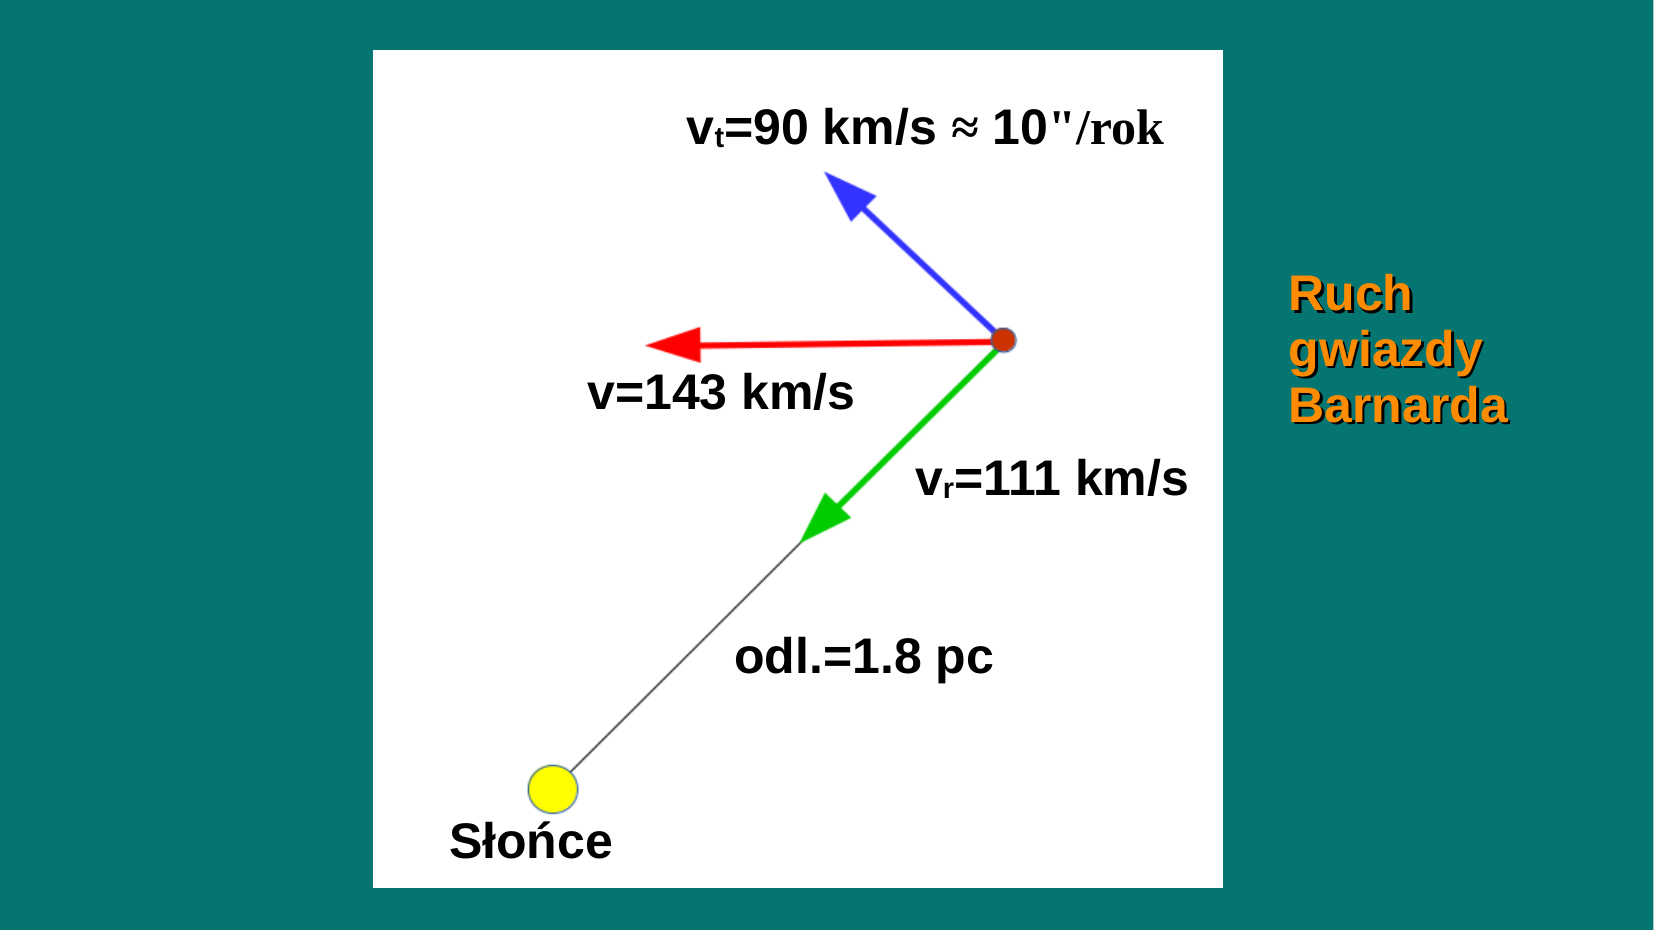

vt=90 km/s ≈ 10"/rok
Ruch
gwiazdy
Barnarda
v=143 km/s
vr=111 km/s
odl.=1.8 pc
Słońce